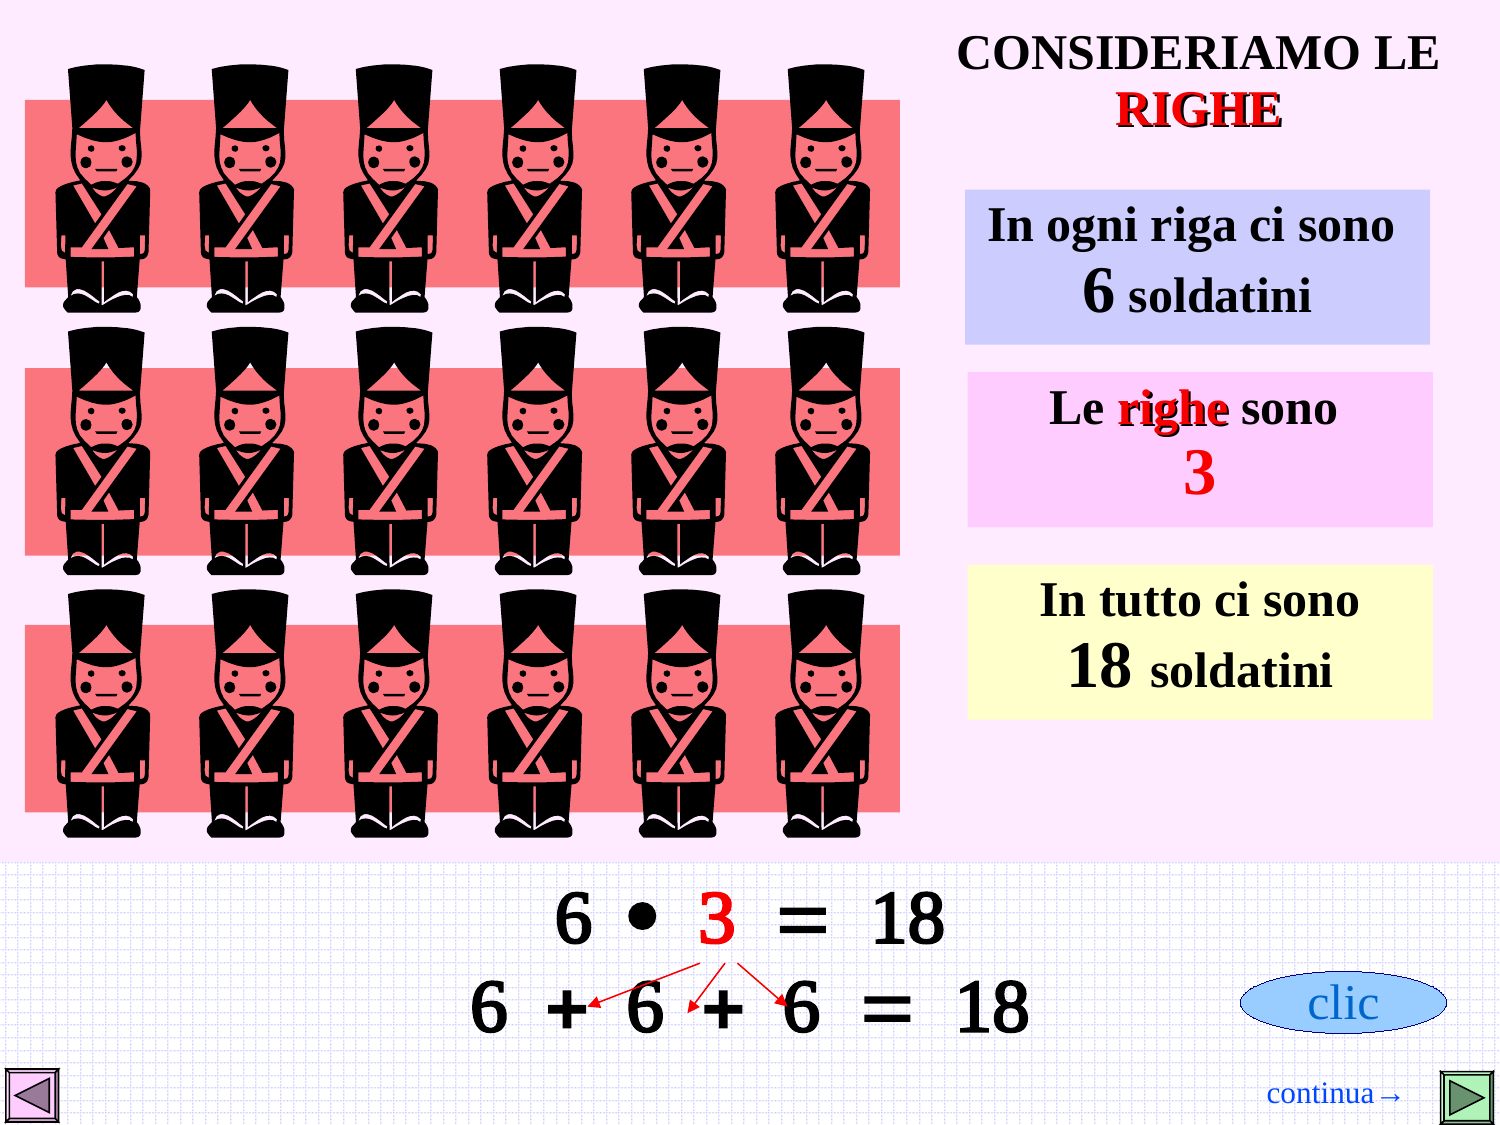

CONSIDERIAMO LE RIGHE
In ogni riga ci sono
6 soldatini
Le righe sono
3
In tutto ci sono
18 soldatini


clic
continua→